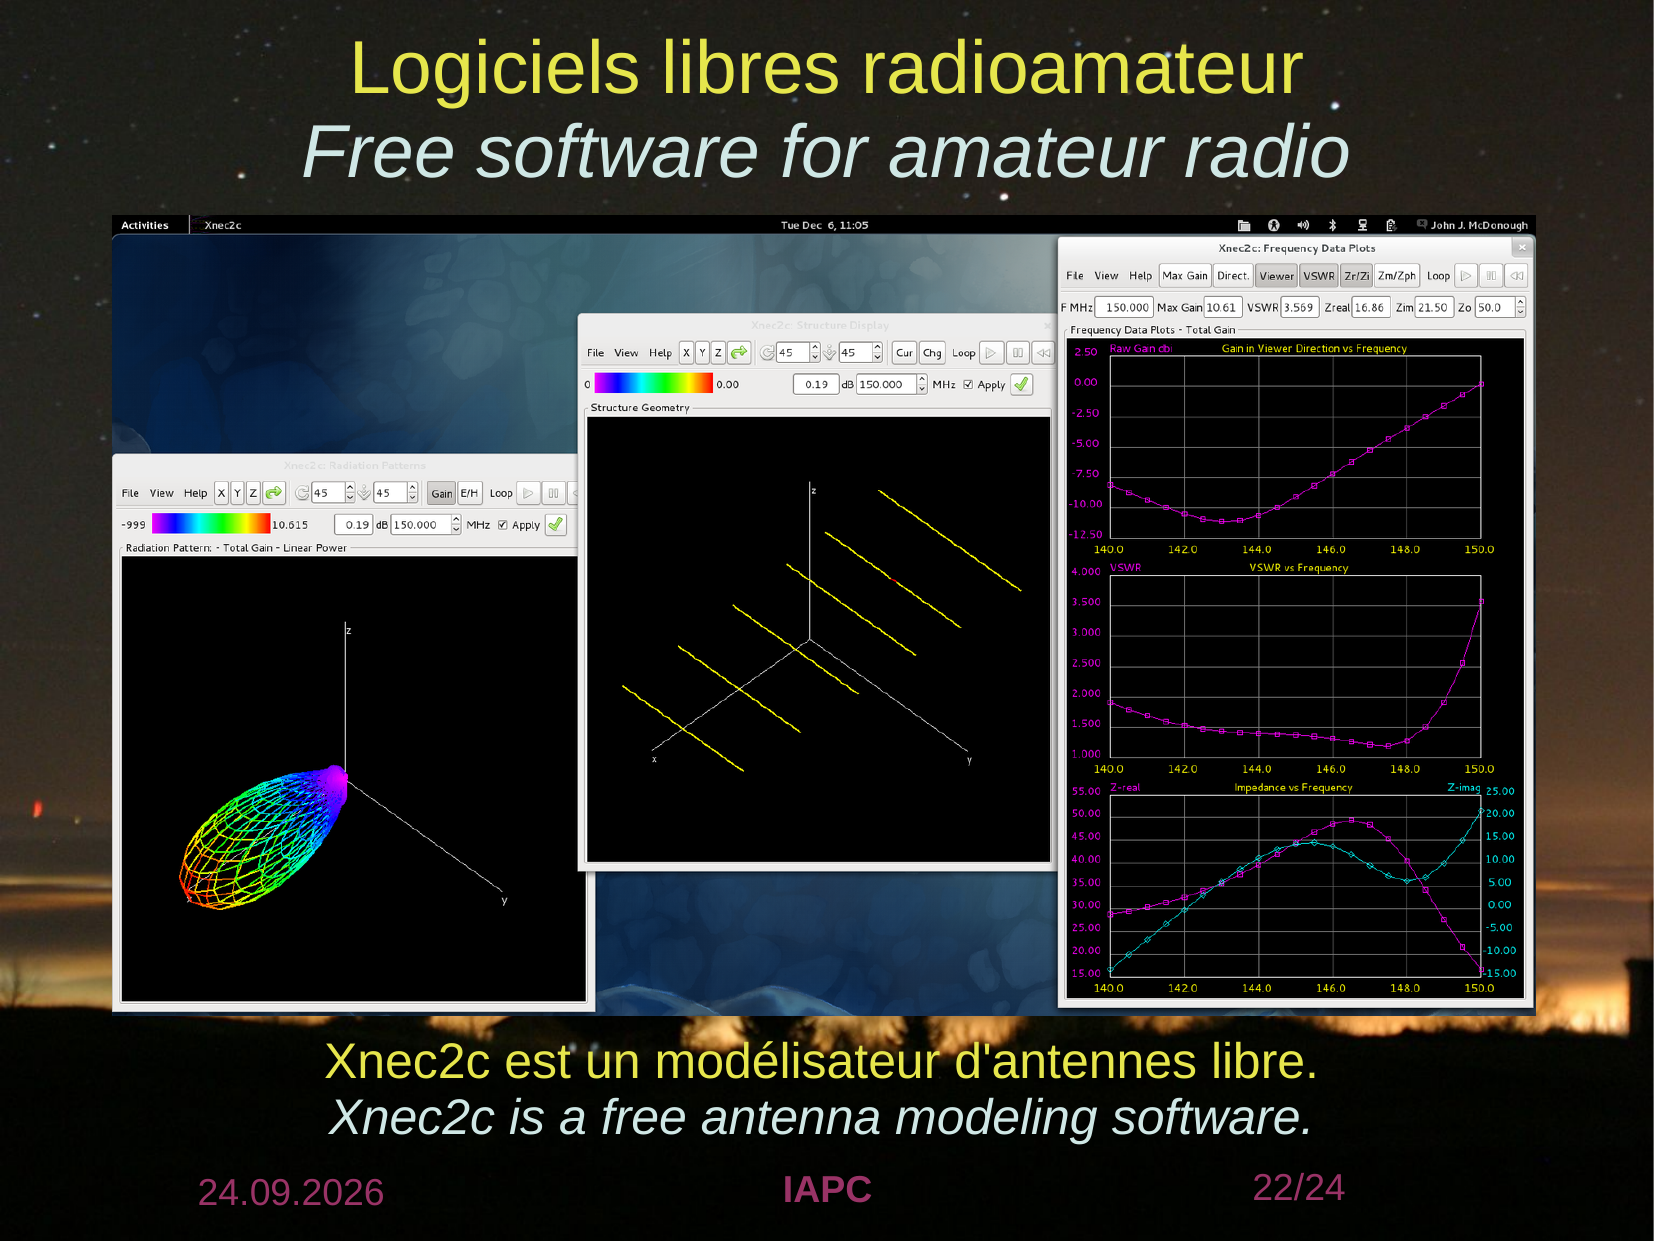

# Logiciels libres radioamateur Free software for amateur radio
Xnec2c est un modélisateur d'antennes libre.
Xnec2c is a free antenna modeling software.